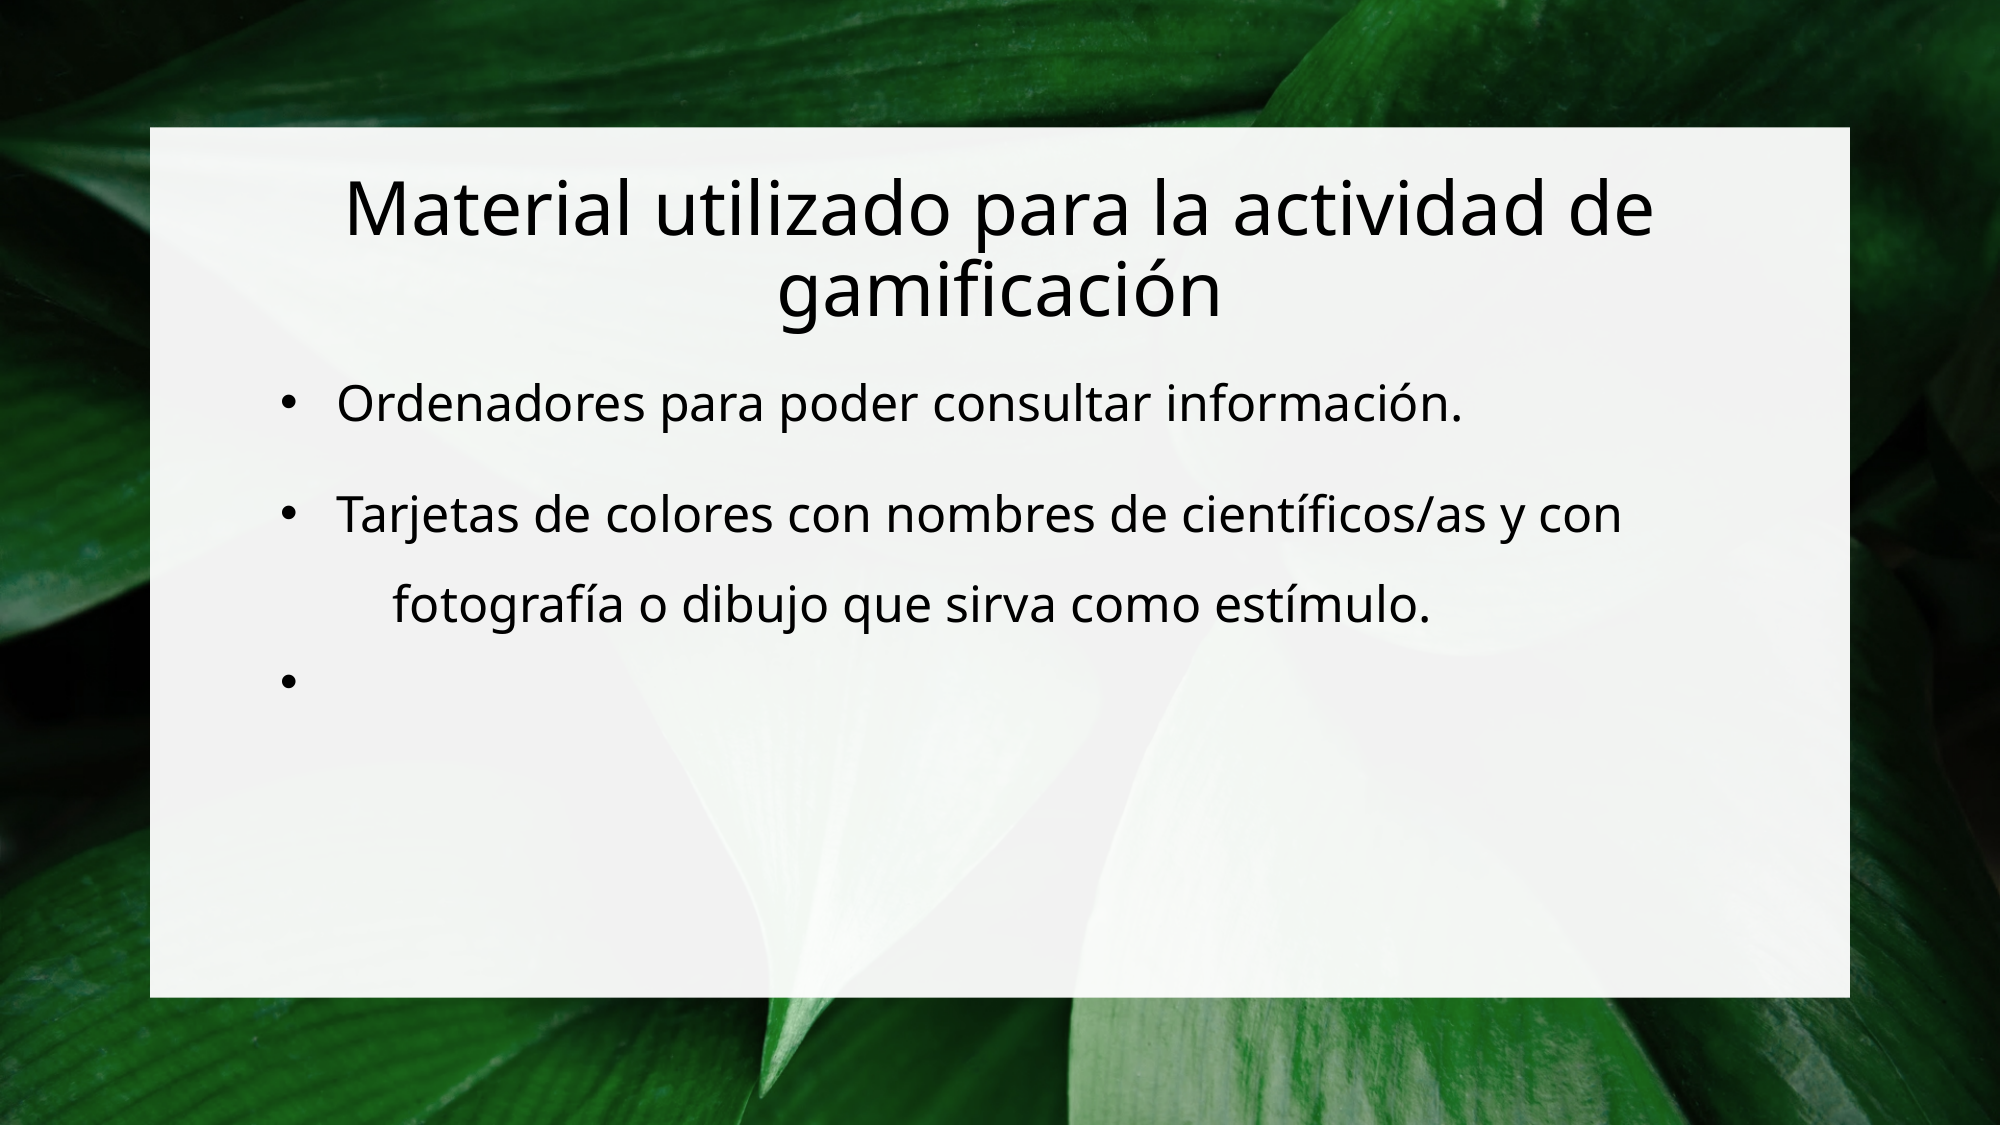

# Material utilizado para la actividad de gamificación
Ordenadores para poder consultar información.
Tarjetas de colores con nombres de científicos/as y con fotografía o dibujo que sirva como estímulo.